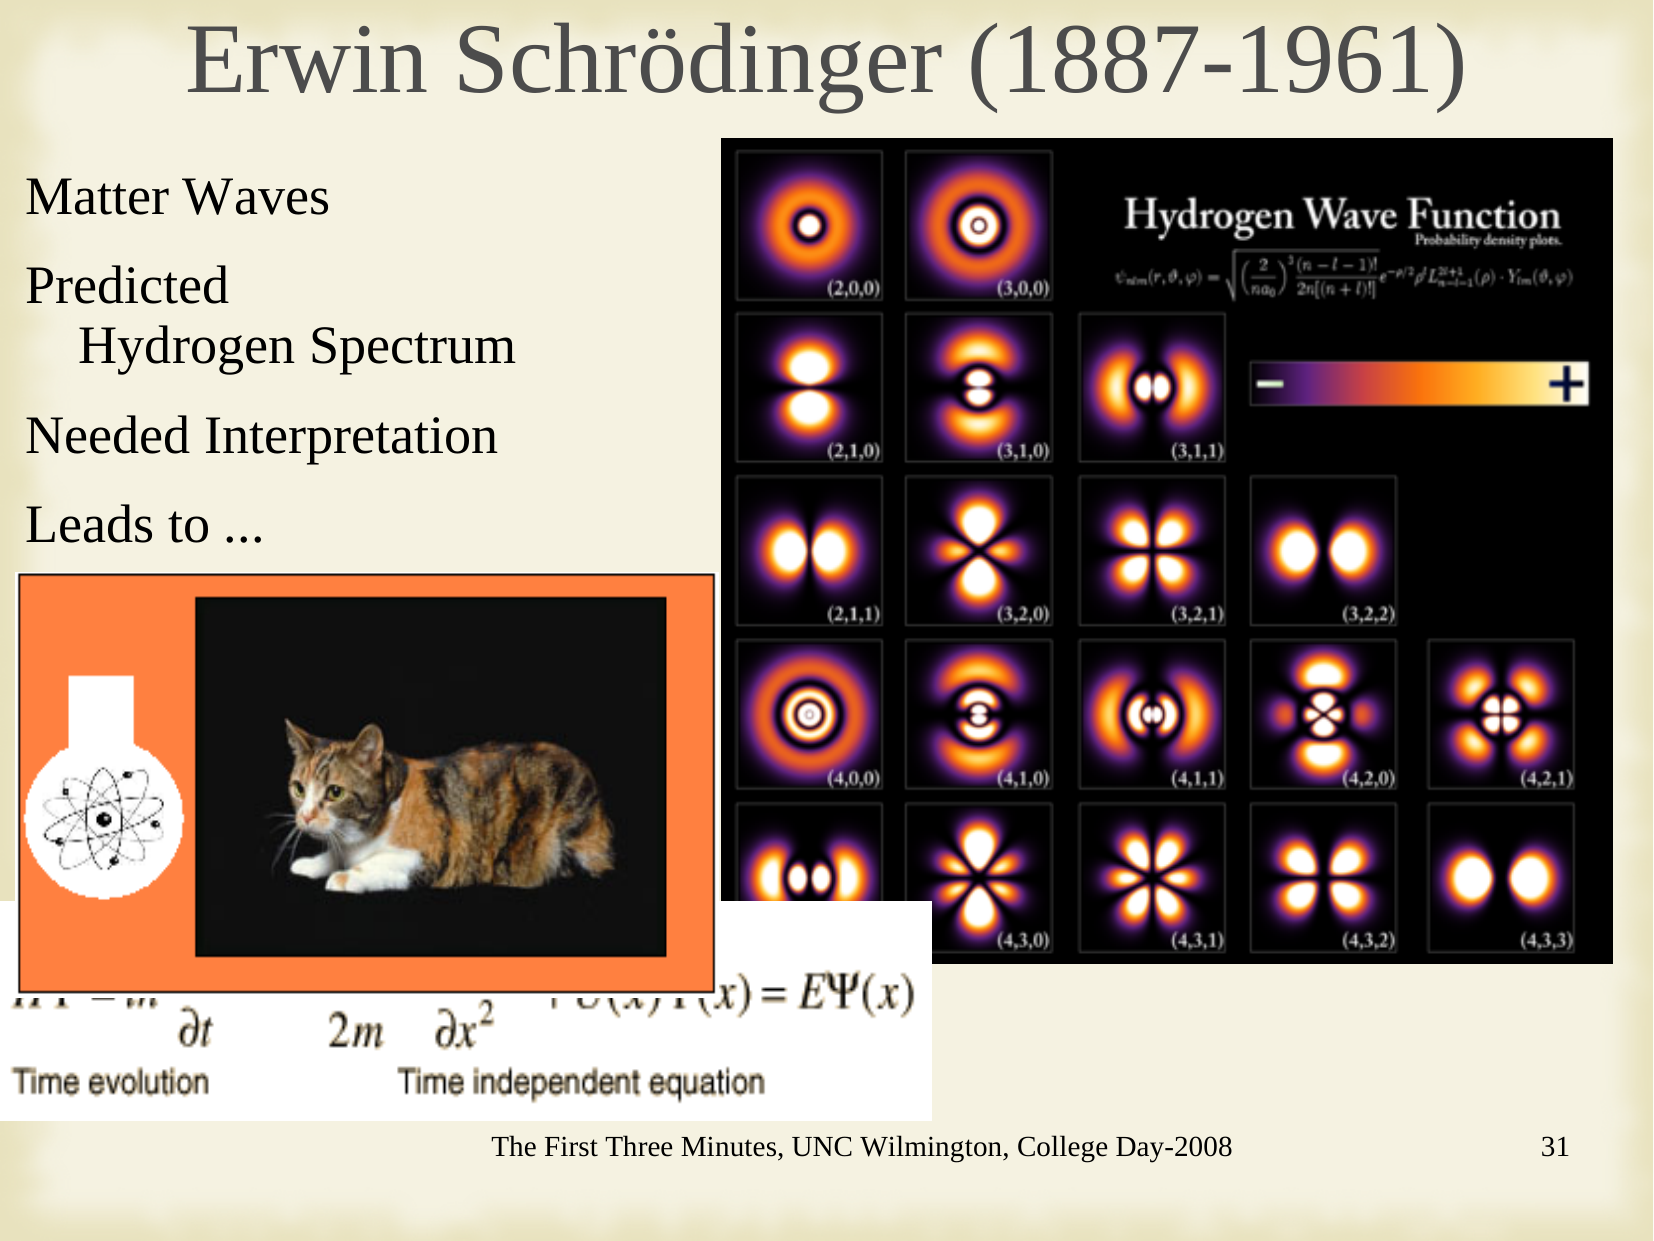

# Erwin Schrödinger (1887-1961)
Matter Waves
Predicted
Hydrogen Spectrum
Needed Interpretation
Leads to ...
The First Three Minutes, UNC Wilmington, College Day-2008
31